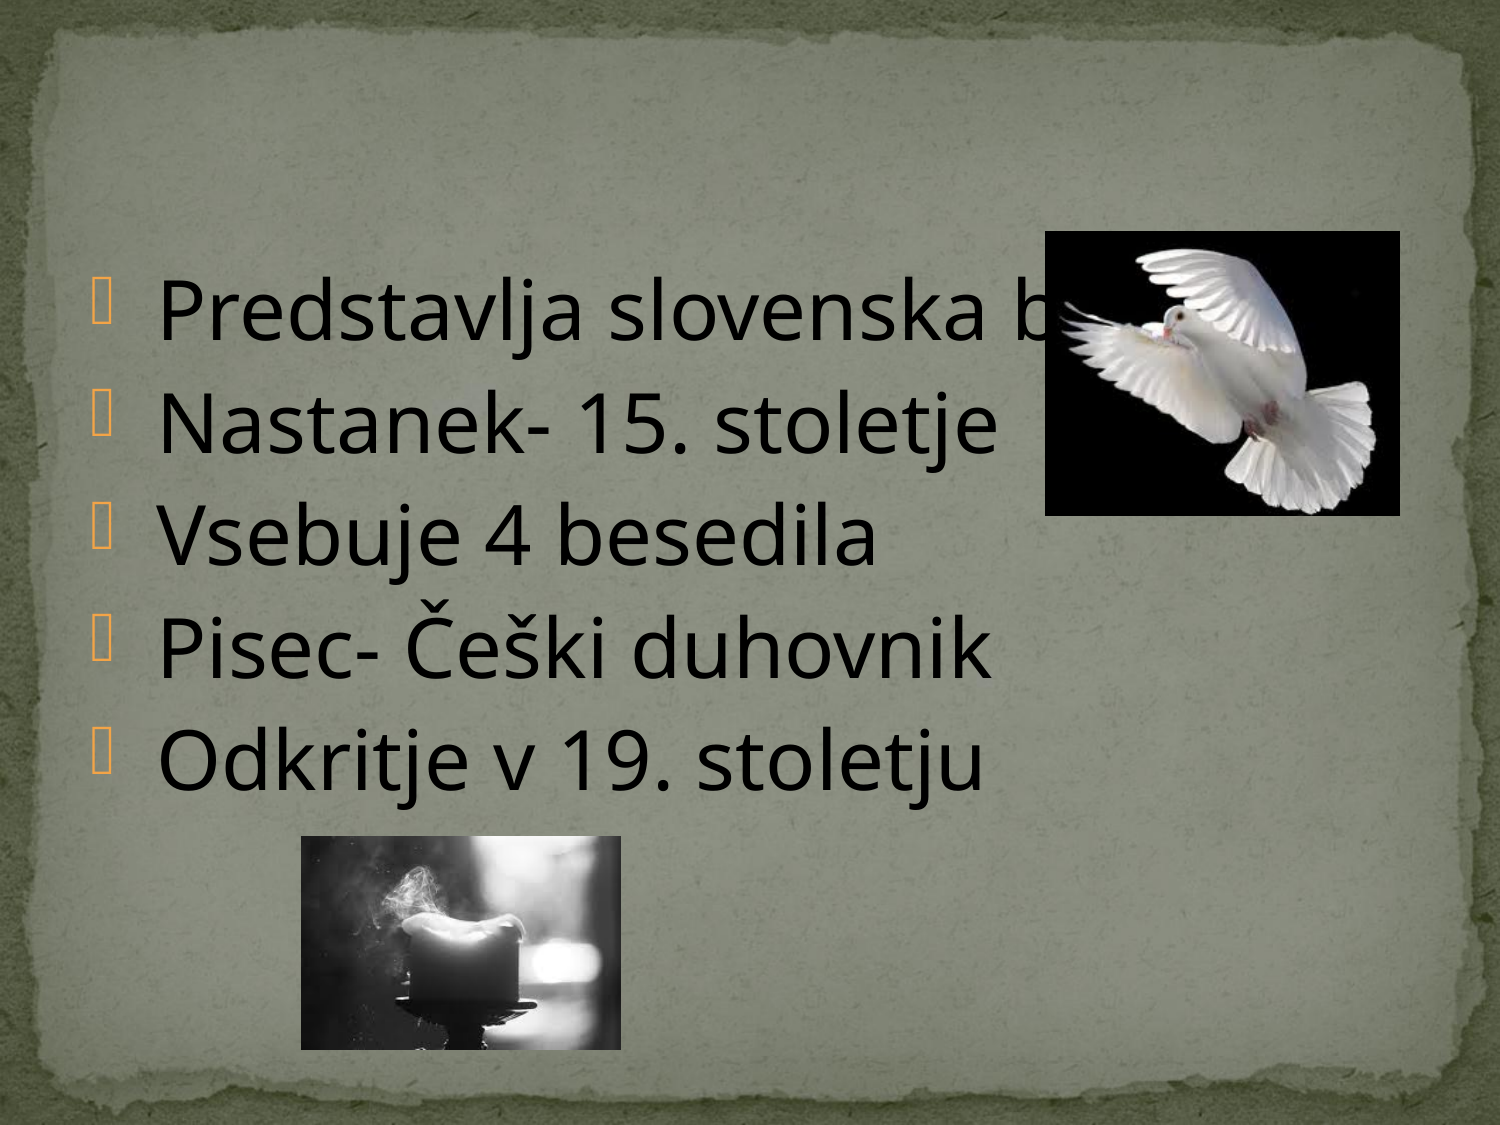

# Predstavlja slovenska besedila
 Nastanek- 15. stoletje
 Vsebuje 4 besedila
 Pisec- Češki duhovnik
 Odkritje v 19. stoletju